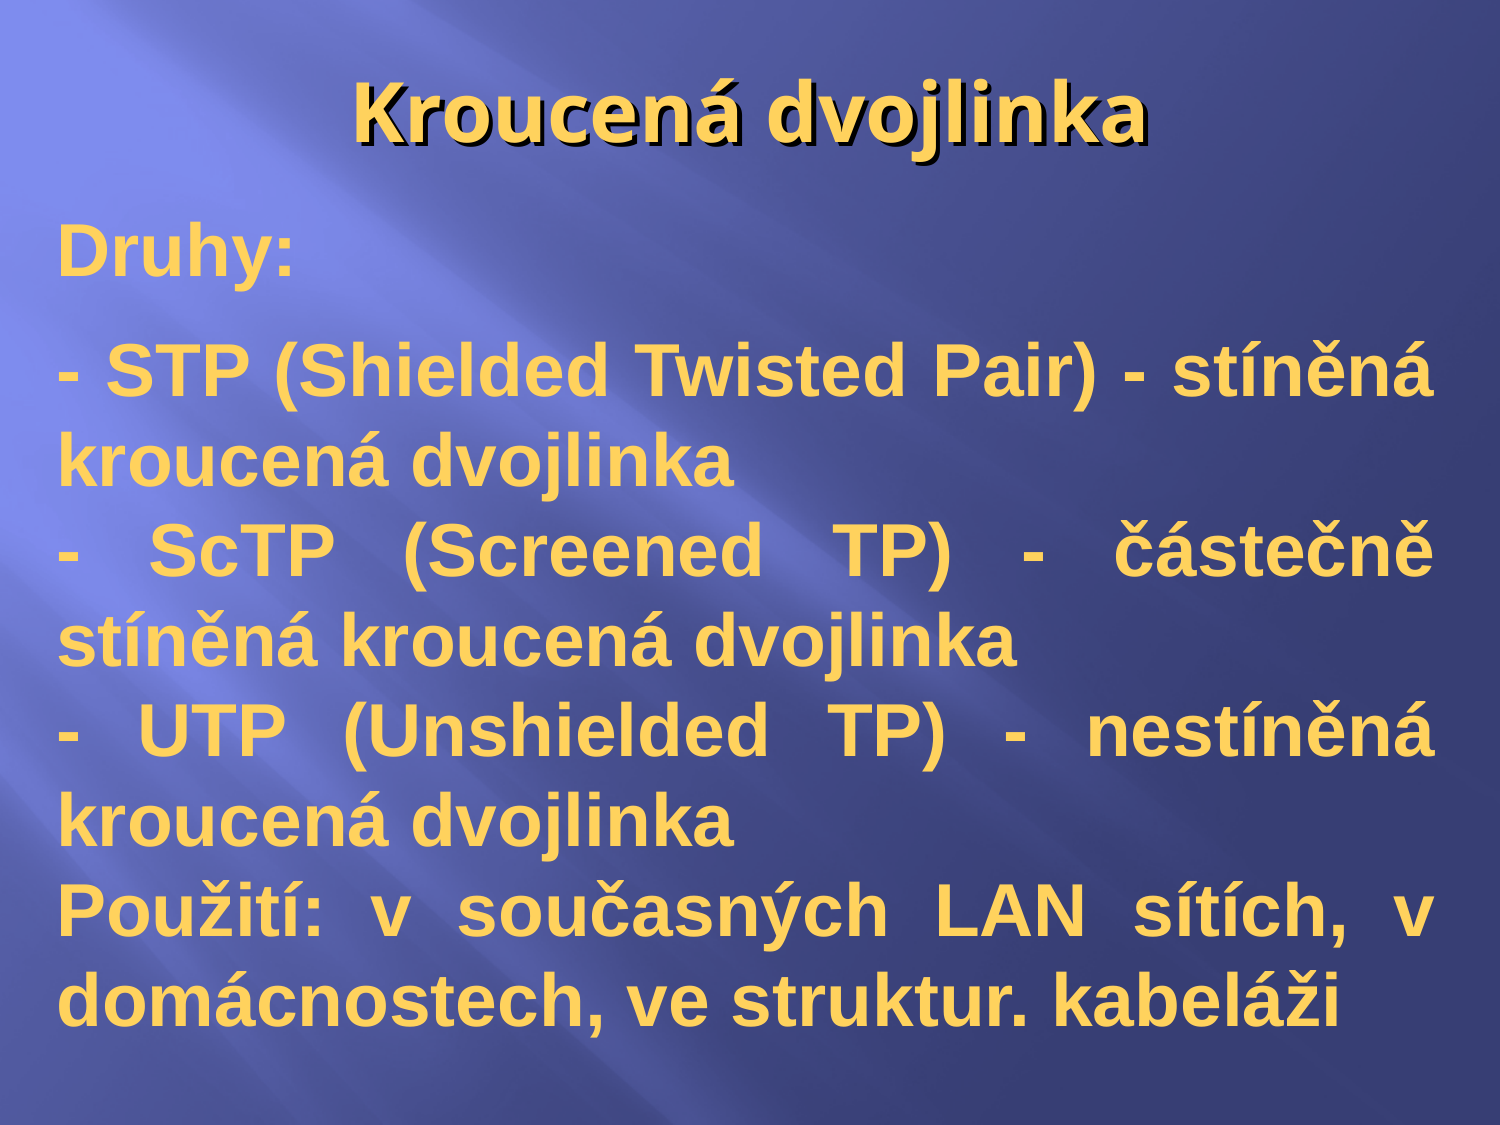

# Kroucená dvojlinka
Druhy:
- STP (Shielded Twisted Pair) - stíněná kroucená dvojlinka
- ScTP (Screened TP) - částečně stíněná kroucená dvojlinka
- UTP (Unshielded TP) - nestíněná kroucená dvojlinka
Použití: v současných LAN sítích, v domácnostech, ve struktur. kabeláži